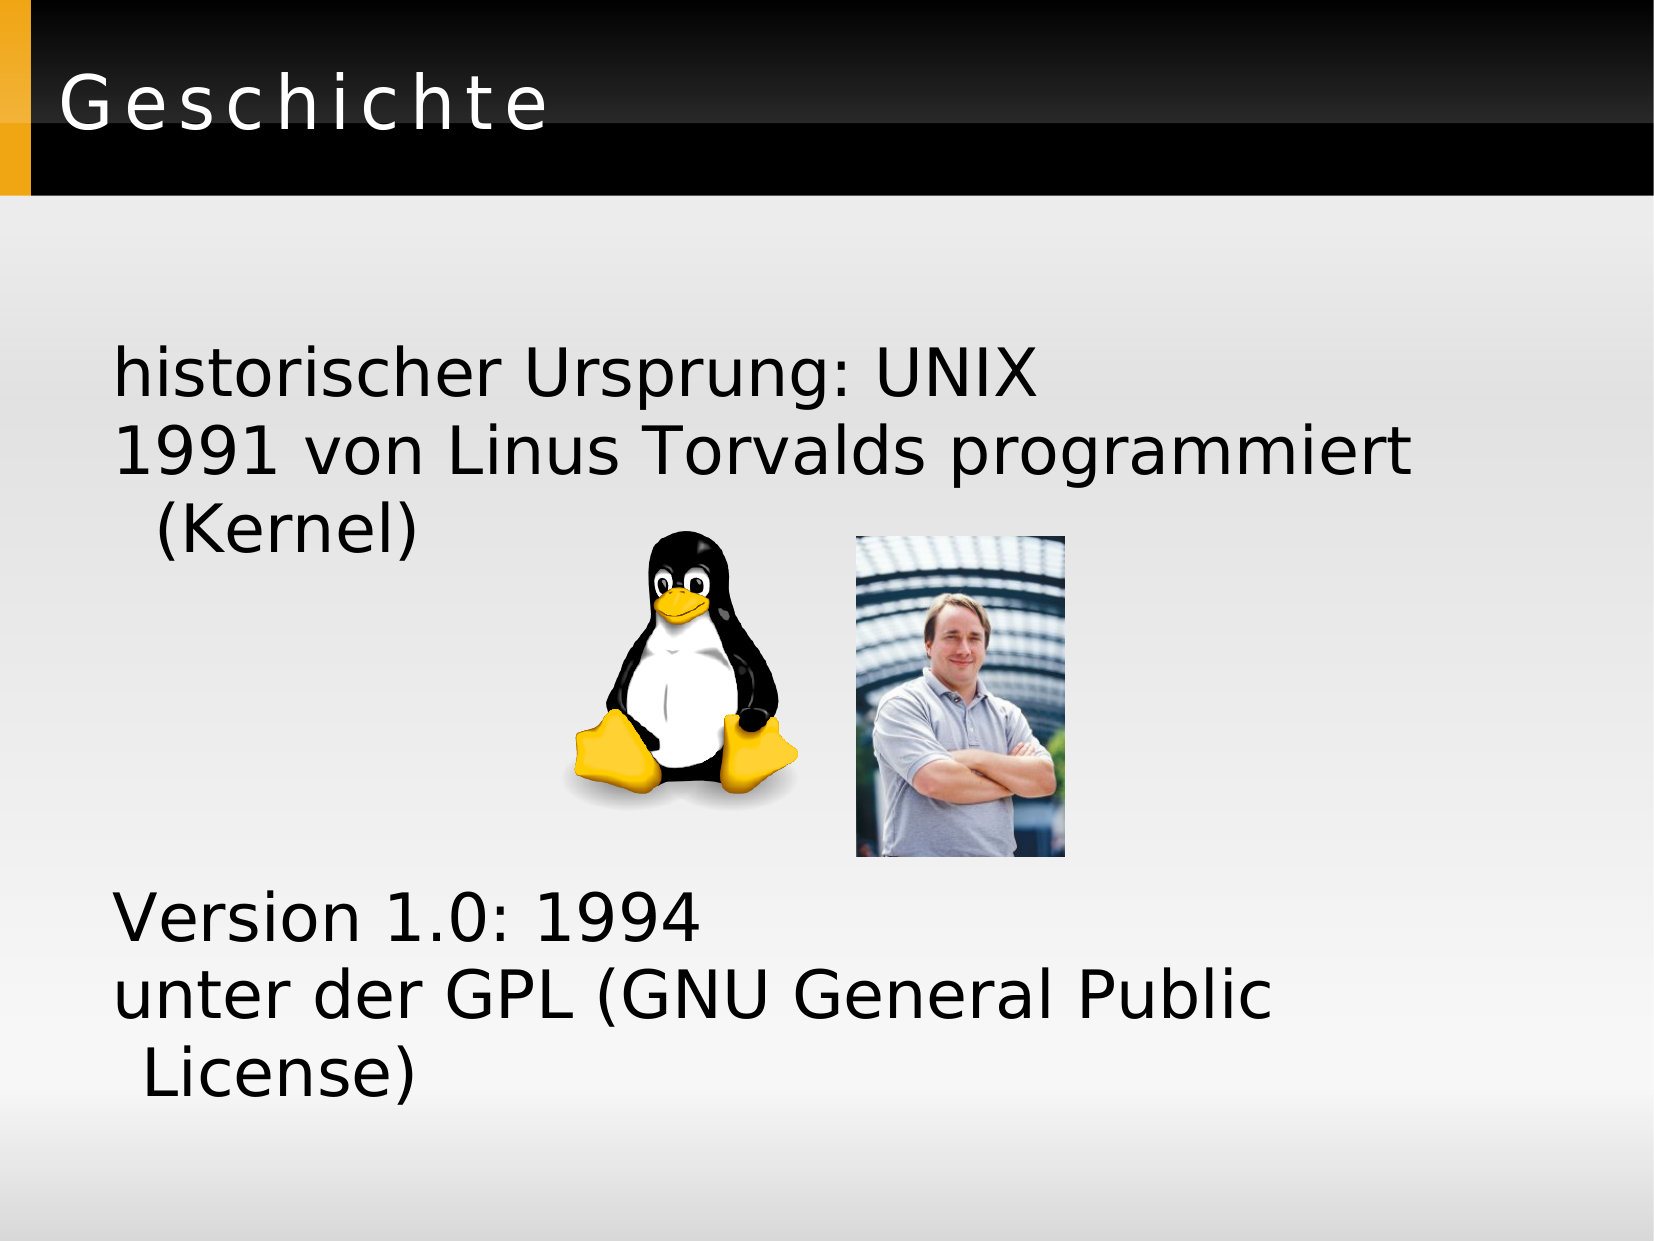

# Geschichte
historischer Ursprung: UNIX
1991 von Linus Torvalds programmiert
 (Kernel)
Version 1.0: 1994
unter der GPL (GNU General Public License)